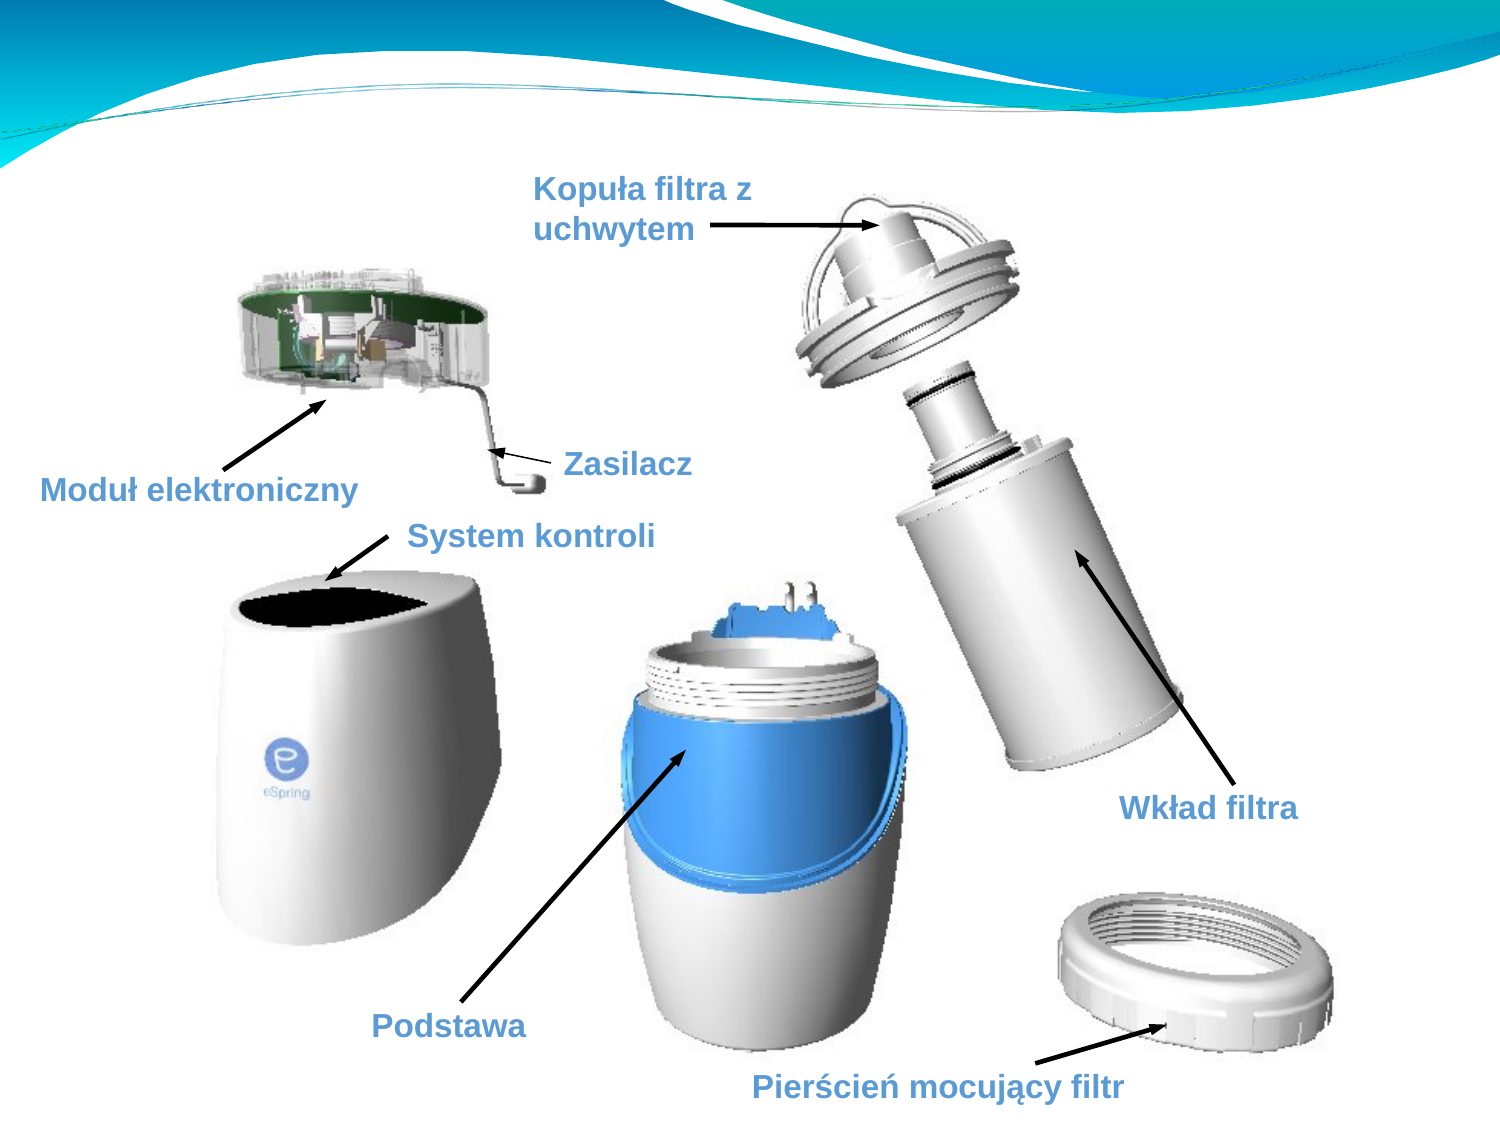

Kopuła filtra z uchwytem
Zasilacz
Moduł elektroniczny
System kontroli
Wkład filtra
Podstawa
Pierścień mocujący filtr